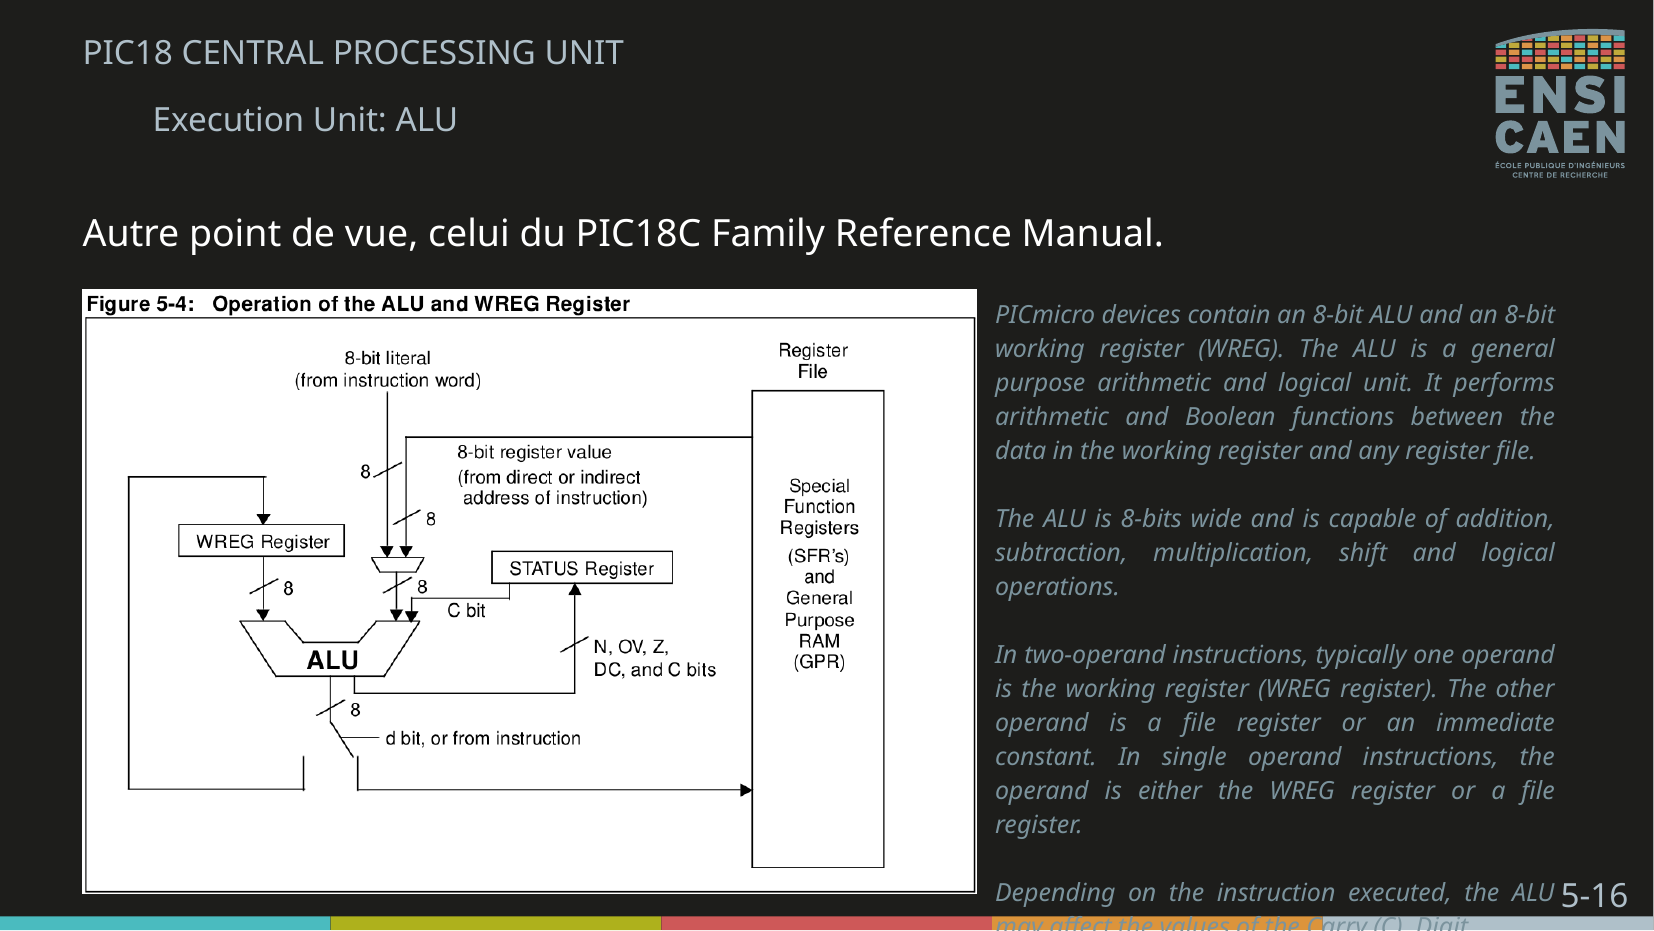

# PIC18 CENTRAL PROCESSING UNIT Execution Unit: ALU
Autre point de vue, celui du PIC18C Family Reference Manual.
PICmicro devices contain an 8-bit ALU and an 8-bit working register (WREG). The ALU is a general purpose arithmetic and logical unit. It performs arithmetic and Boolean functions between the data in the working register and any register file.
The ALU is 8-bits wide and is capable of addition, subtraction, multiplication, shift and logical operations.
In two-operand instructions, typically one operand is the working register (WREG register). The other operand is a file register or an immediate constant. In single operand instructions, the operand is either the WREG register or a file register.
Depending on the instruction executed, the ALU may affect the values of the Carry (C), Digit
Carry (DC), Zero (Z), Overflow (OV), and Negative (N) bits in the STATUS register.